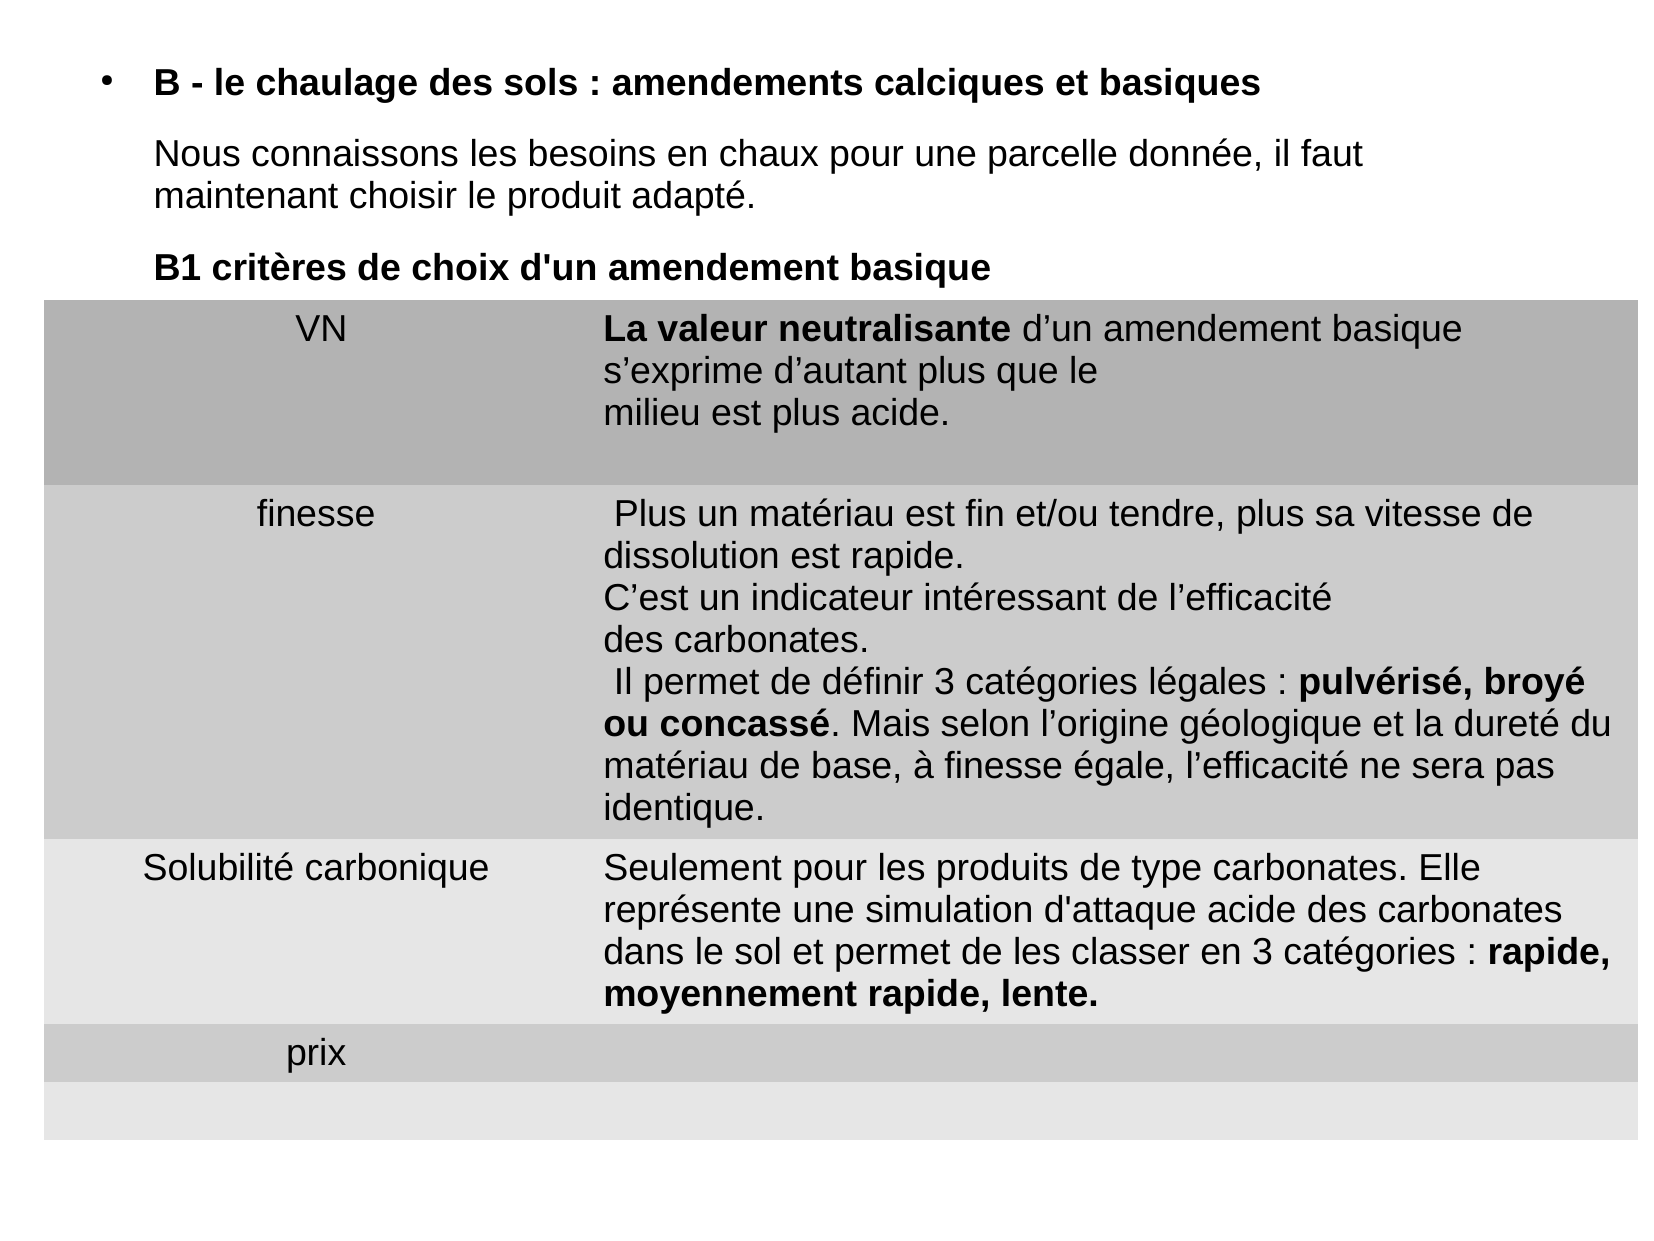

# B - le chaulage des sols : amendements calciques et basiques
Nous connaissons les besoins en chaux pour une parcelle donnée, il faut maintenant choisir le produit adapté.
B1 critères de choix d'un amendement basique
| VN | La valeur neutralisante d’un amendement basique s’exprime d’autant plus que le milieu est plus acide. |
| --- | --- |
| finesse | Plus un matériau est fin et/ou tendre, plus sa vitesse de dissolution est rapide. C’est un indicateur intéressant de l’efficacité des carbonates. Il permet de définir 3 catégories légales : pulvérisé, broyé ou concassé. Mais selon l’origine géologique et la dureté du matériau de base, à finesse égale, l’efficacité ne sera pas identique. |
| Solubilité carbonique | Seulement pour les produits de type carbonates. Elle représente une simulation d'attaque acide des carbonates dans le sol et permet de les classer en 3 catégories : rapide, moyennement rapide, lente. |
| prix | |
| | |